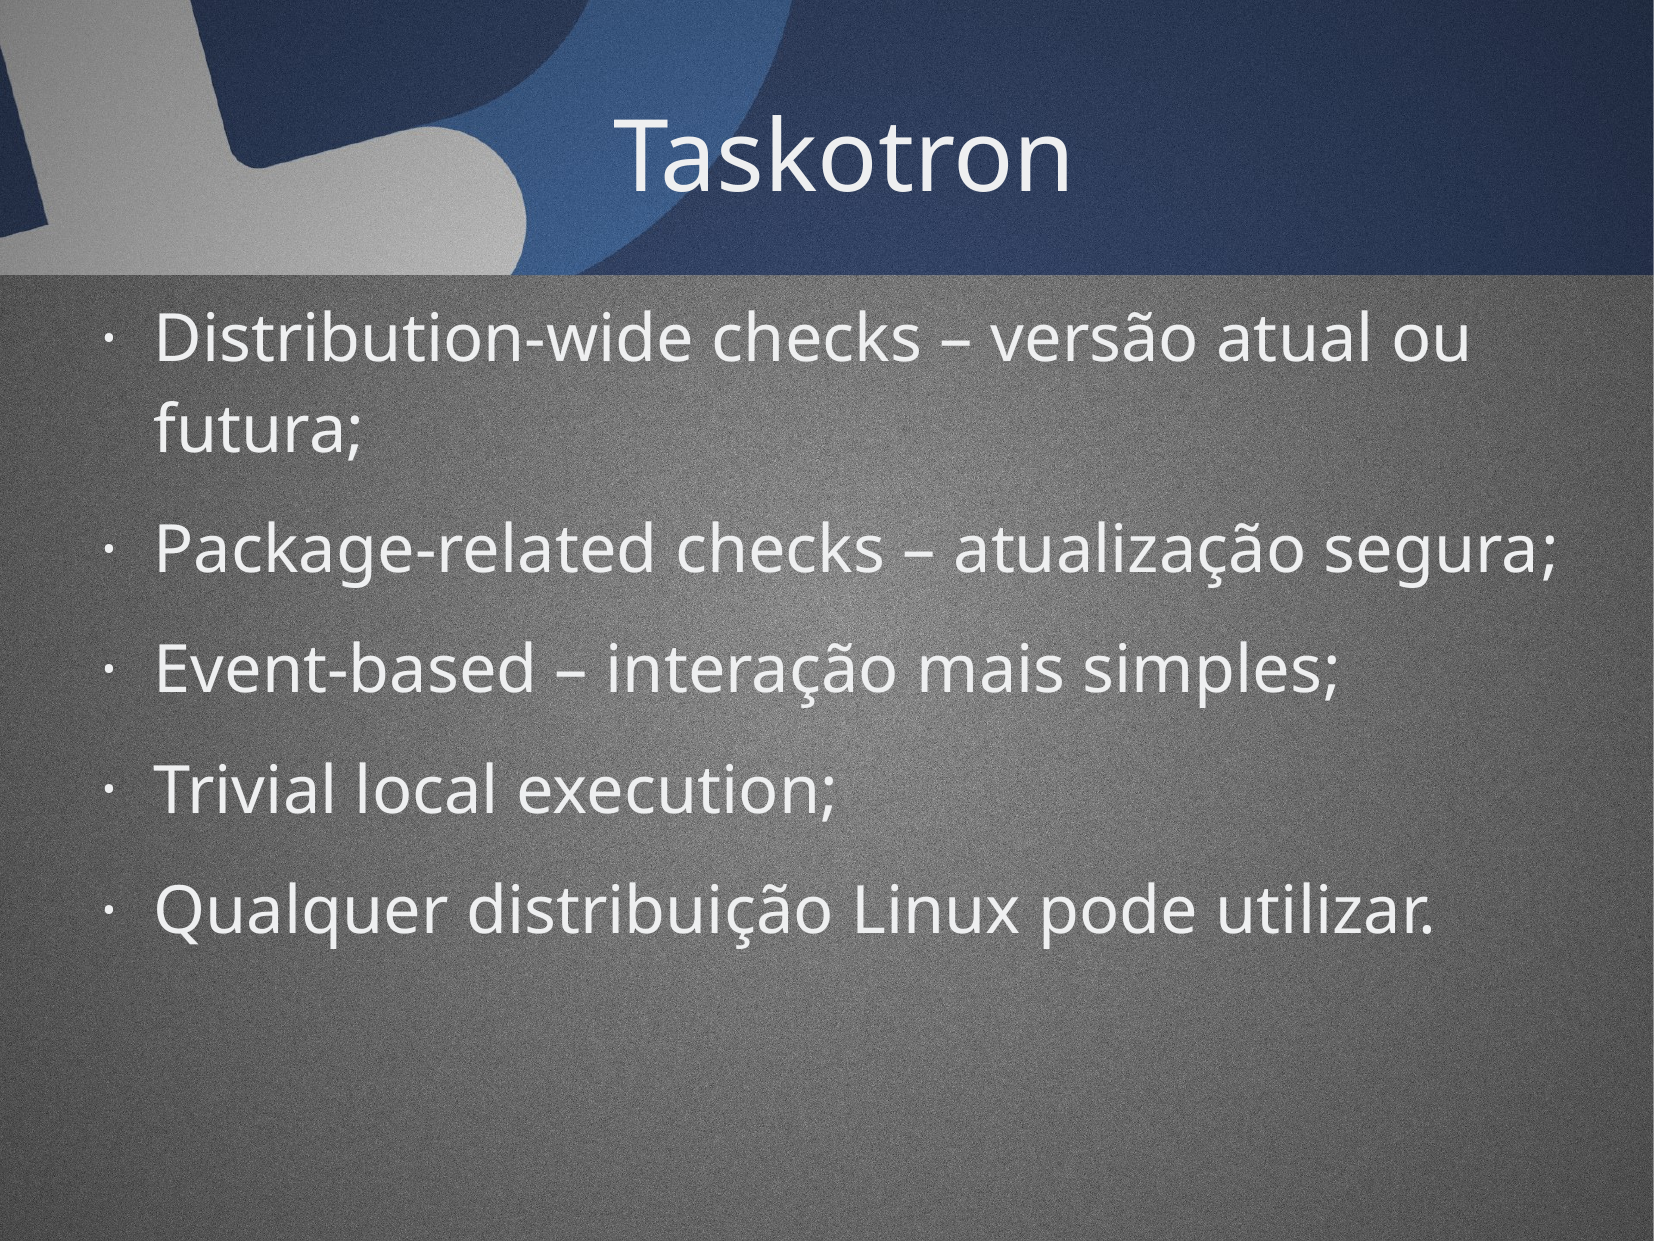

# Taskotron
Distribution-wide checks – versão atual ou futura;
Package-related checks – atualização segura;
Event-based – interação mais simples;
Trivial local execution;
Qualquer distribuição Linux pode utilizar.